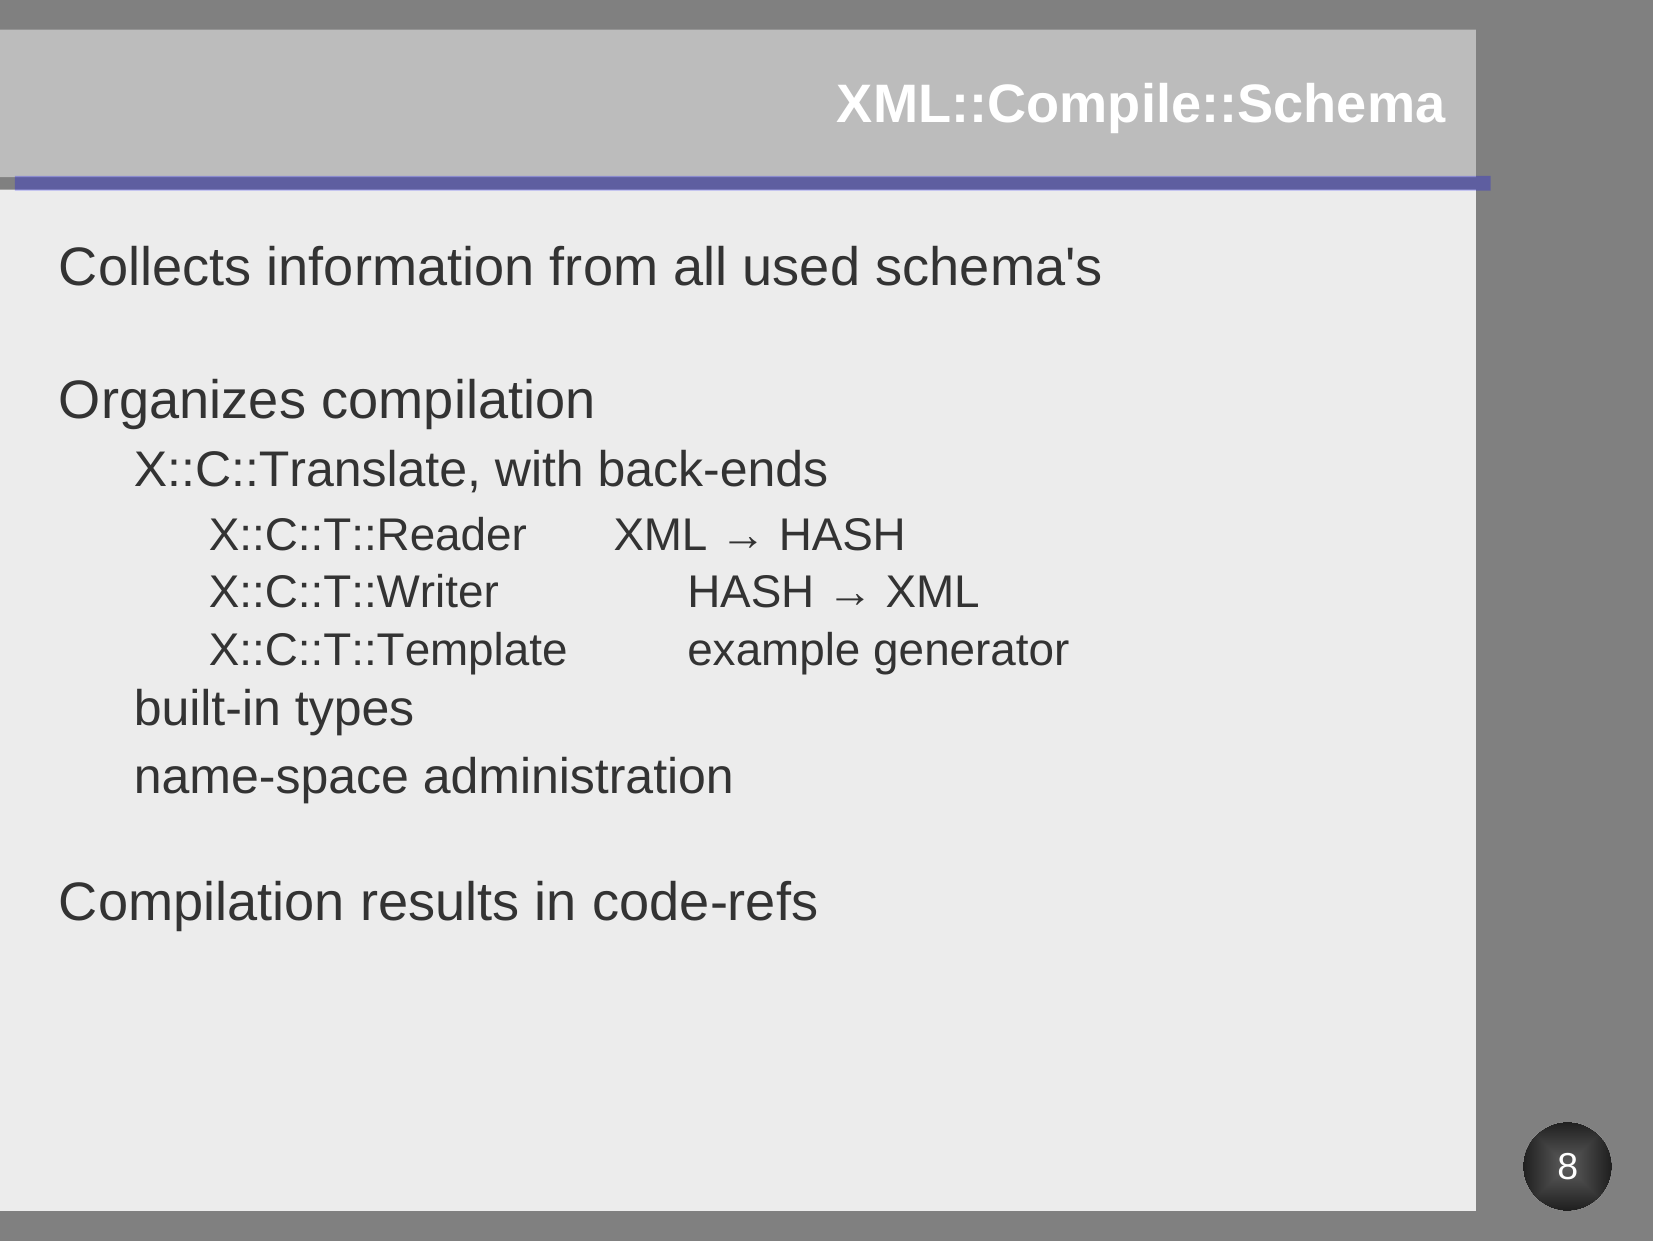

# XML::Compile::Schema
Collects information from all used schema's
Organizes compilation
X::C::Translate, with back-ends
X::C::T::Reader		XML → HASH
X::C::T::Writer			HASH → XML
X::C::T::Template		example generator
built-in types
name-space administration
Compilation results in code-refs